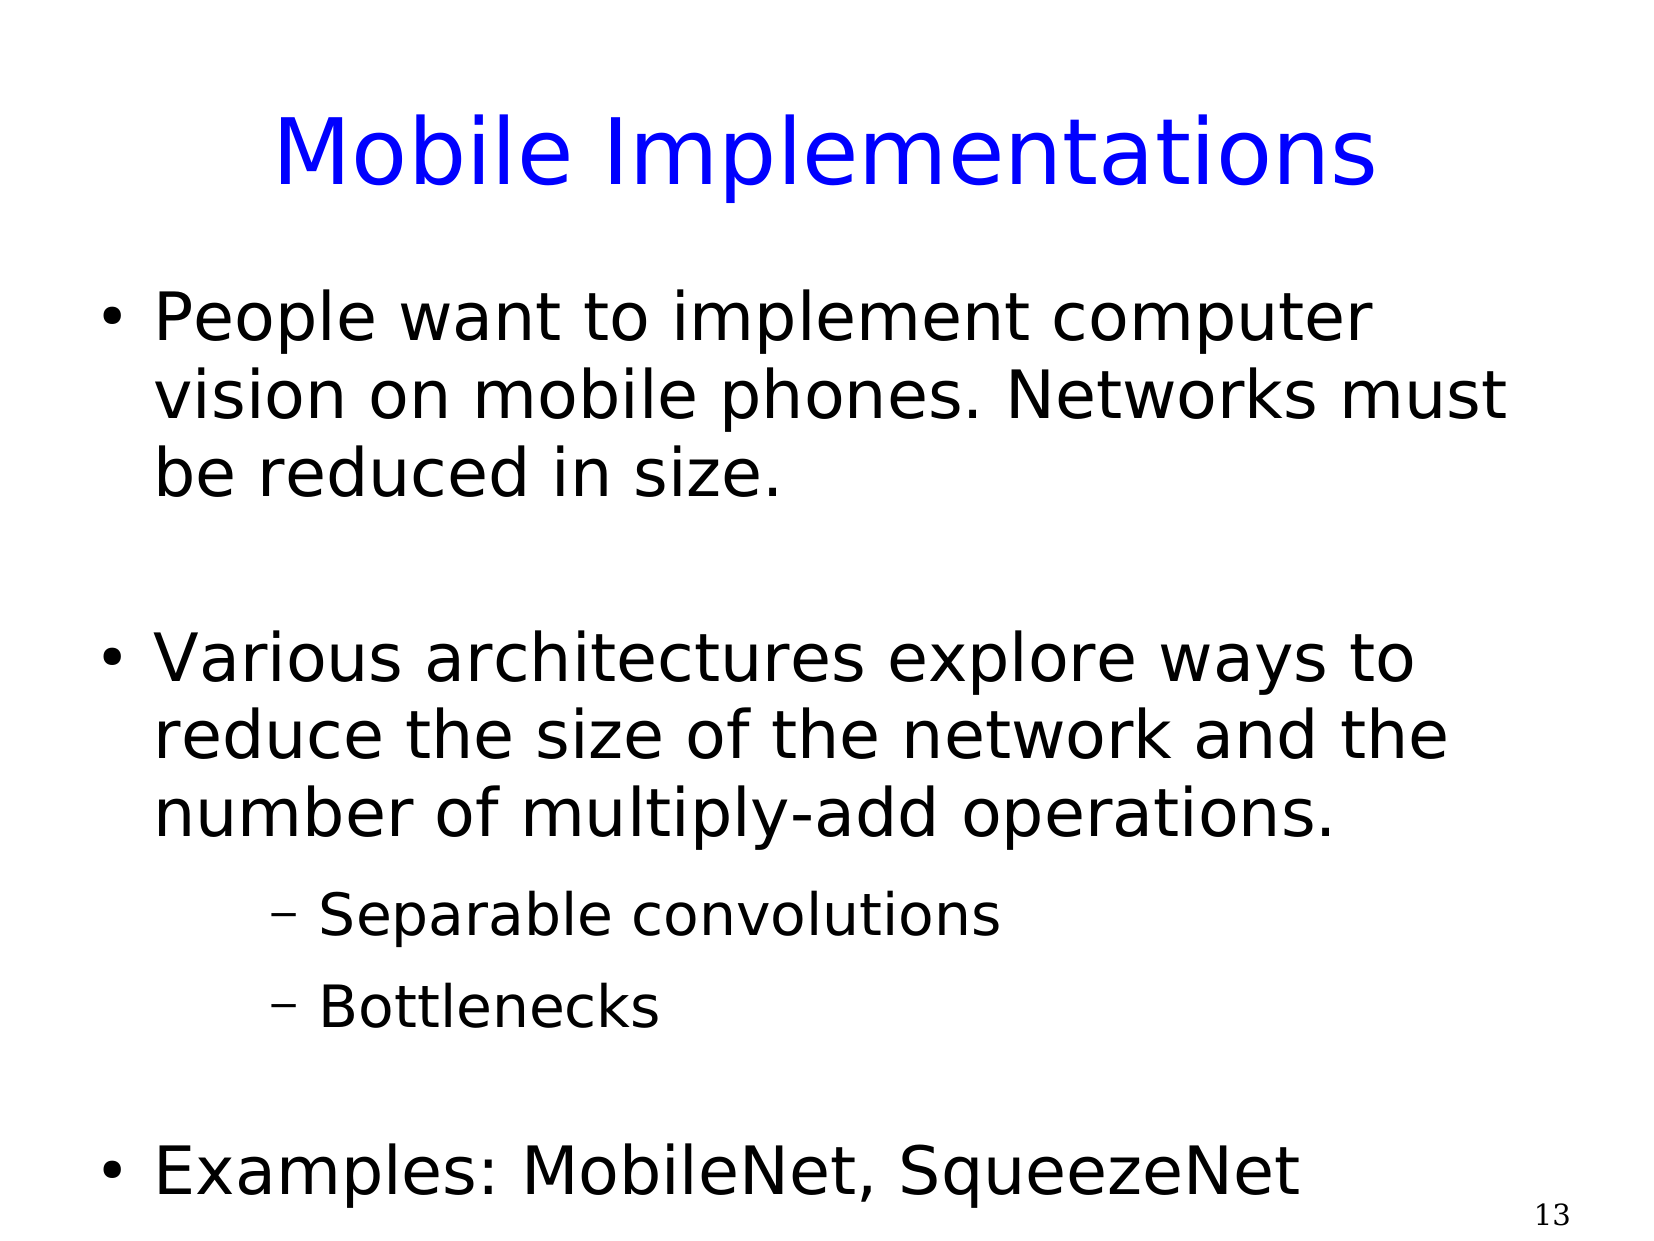

# Mobile Implementations
People want to implement computer vision on mobile phones. Networks must be reduced in size.
Various architectures explore ways to reduce the size of the network and the number of multiply-add operations.
Separable convolutions
Bottlenecks
Examples: MobileNet, SqueezeNet
13